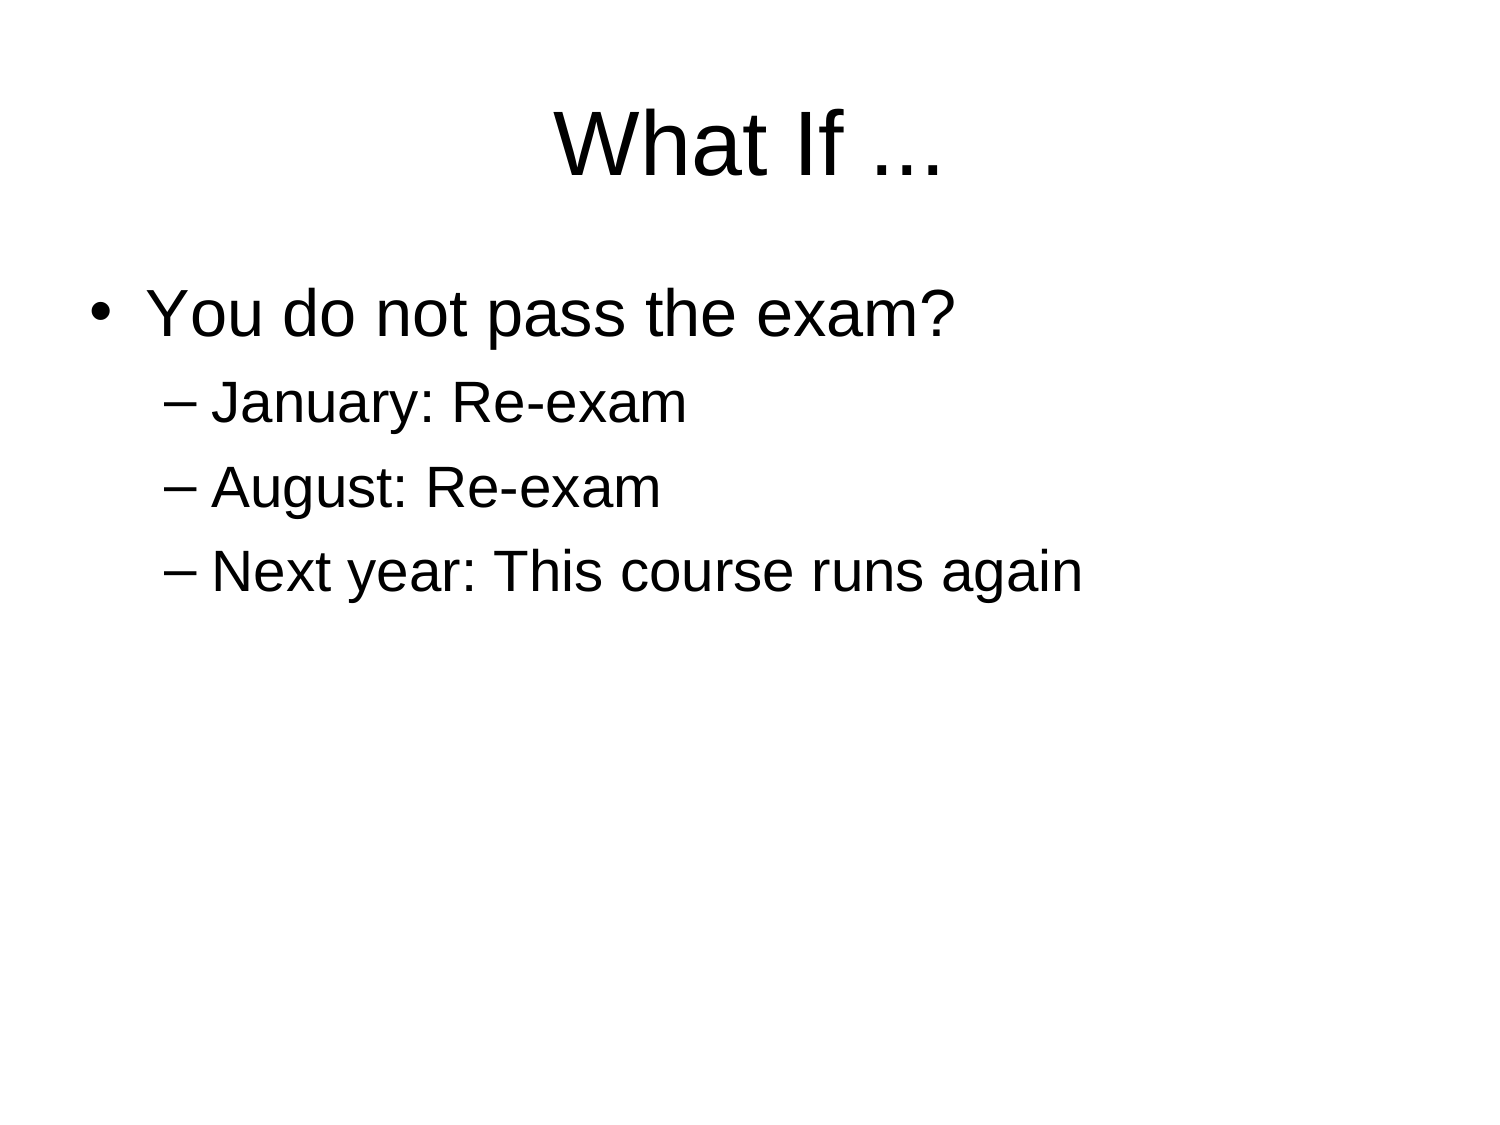

# What If ...
You do not pass the exam?
January: Re-exam
August: Re-exam
Next year: This course runs again